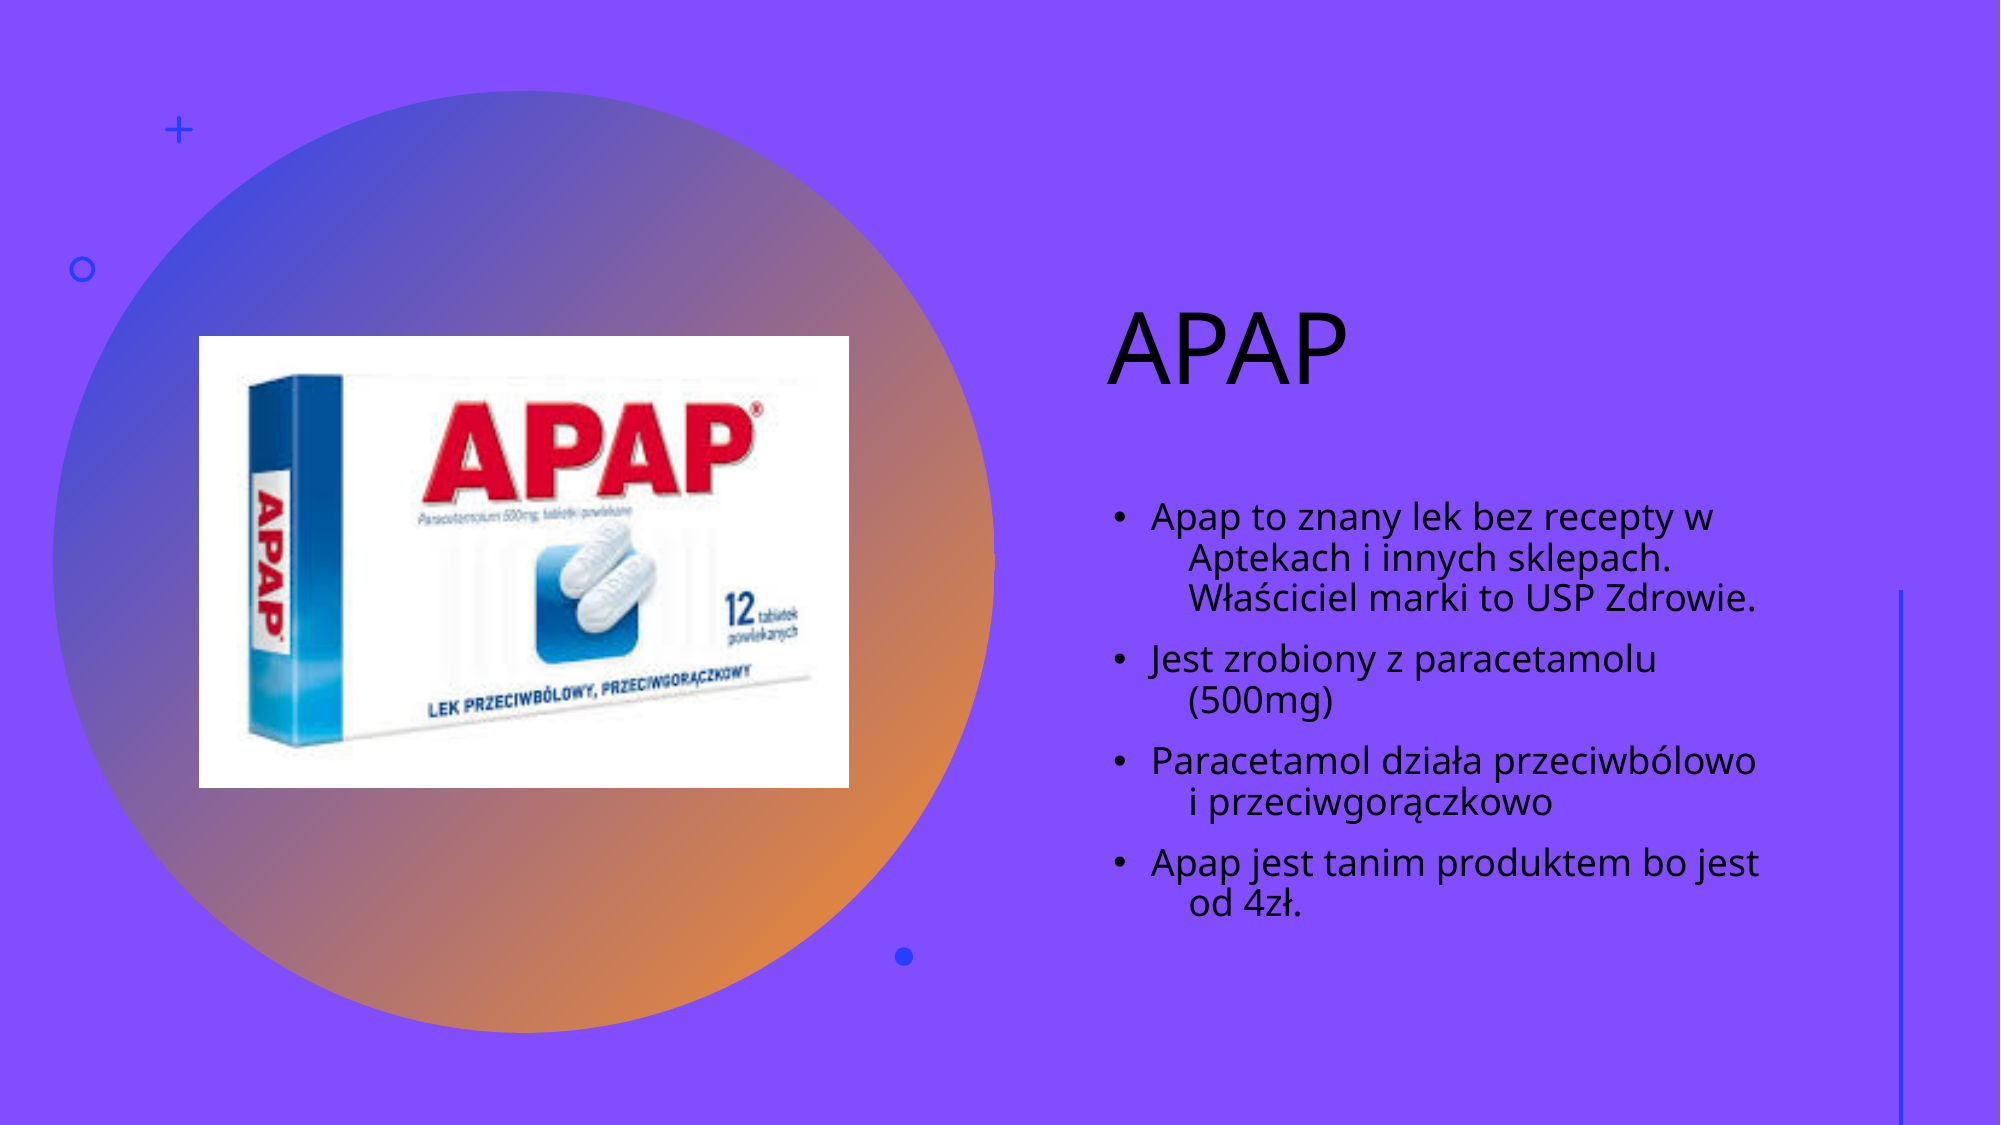

# APAP
Apap to znany lek bez recepty w Aptekach i innych sklepach.
Właściciel marki to USP Zdrowie.
Jest zrobiony z paracetamolu (500mg)
Paracetamol działa przeciwbólowo i przeciwgorączkowo
Apap jest tanim produktem bo jest od 4zł.